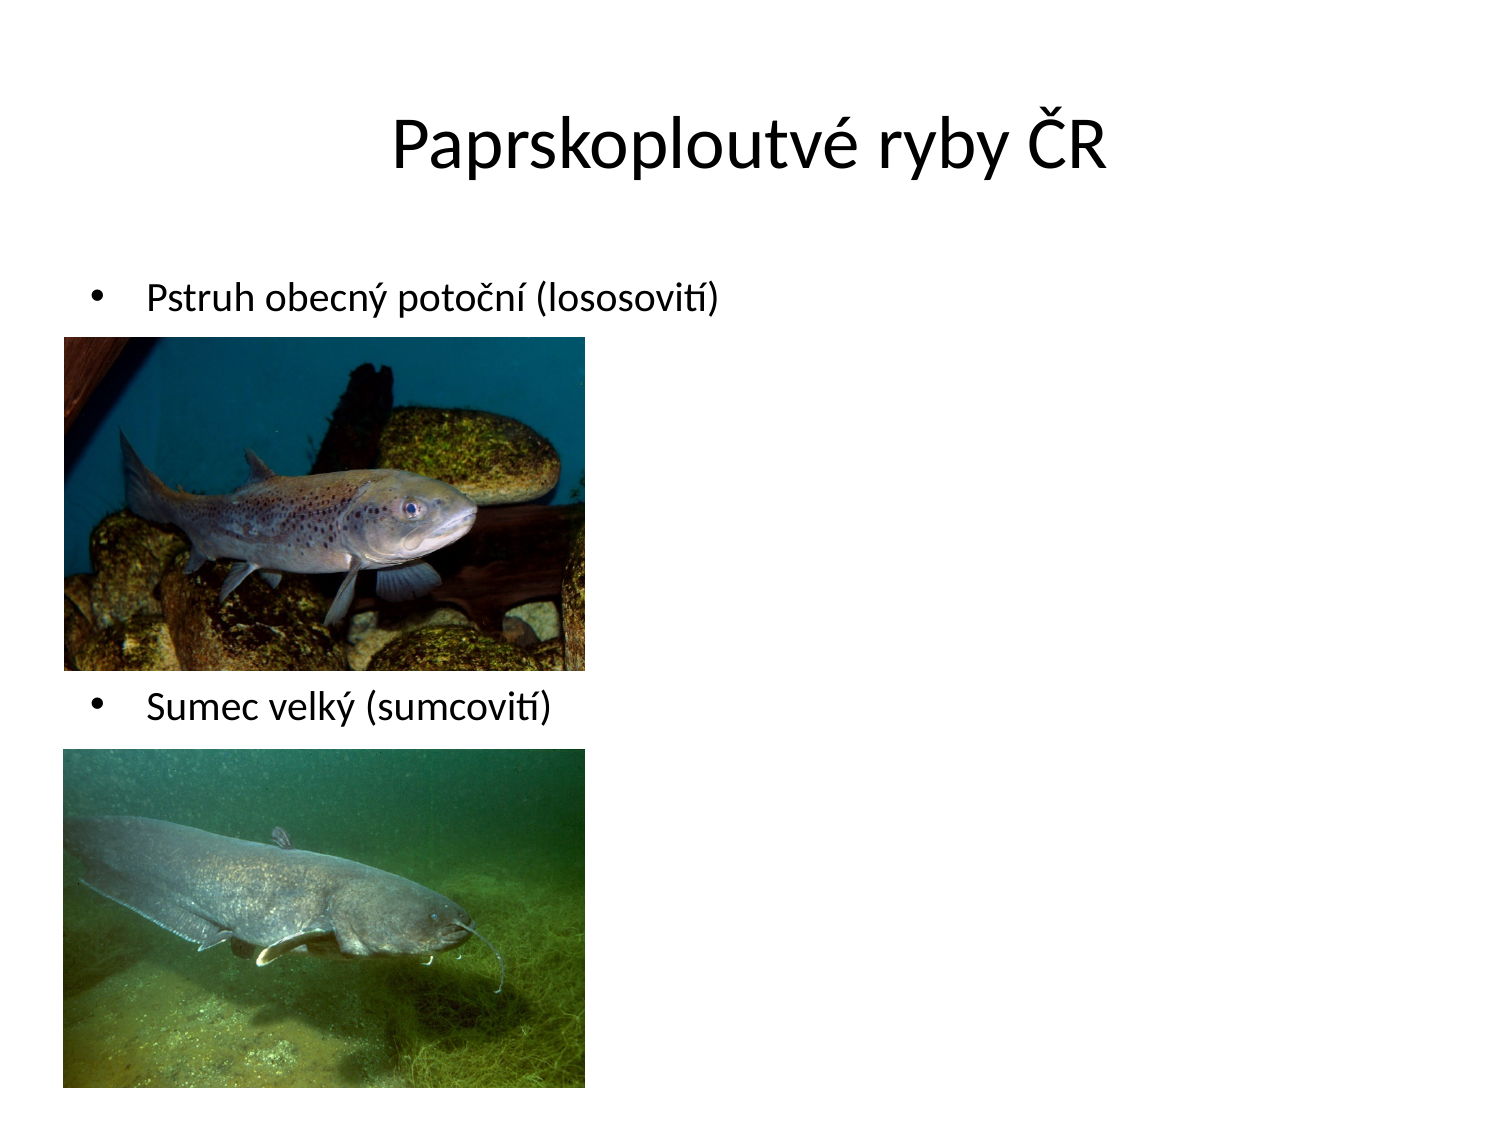

# Paprskoploutvé ryby ČR
Pstruh obecný potoční (lososovití)
Sumec velký (sumcovití)